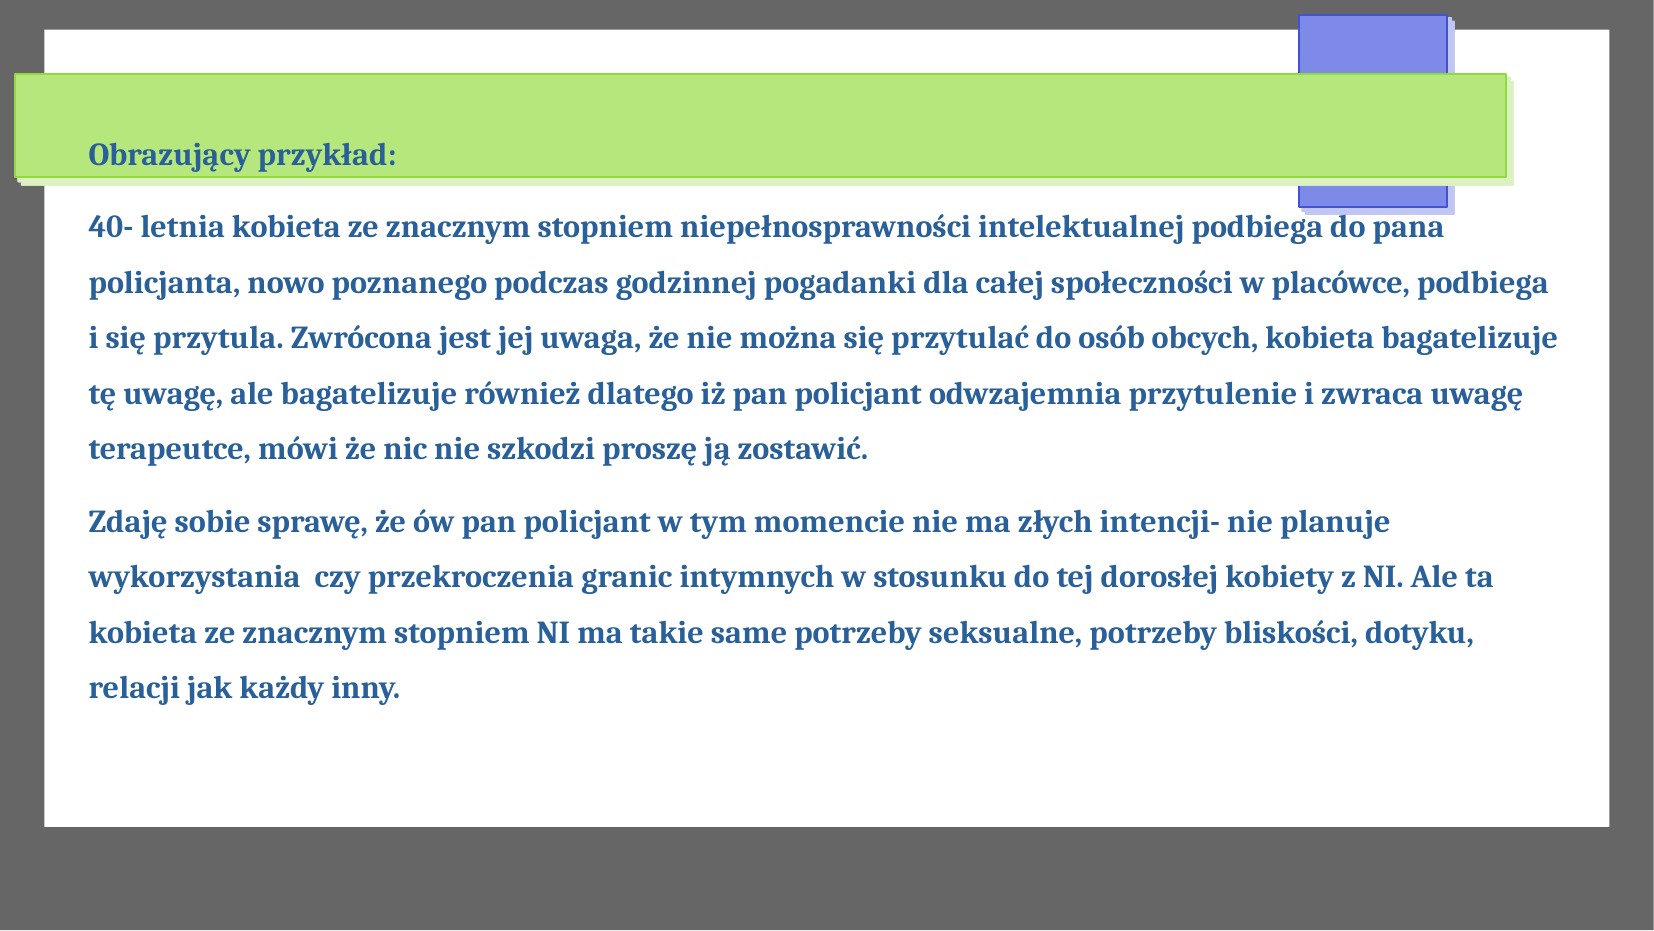

# Obrazujący przykład:
40- letnia kobieta ze znacznym stopniem niepełnosprawności intelektualnej podbiega do pana policjanta, nowo poznanego podczas godzinnej pogadanki dla całej społeczności w placówce, podbiega i się przytula. Zwrócona jest jej uwaga, że nie można się przytulać do osób obcych, kobieta bagatelizuje tę uwagę, ale bagatelizuje również dlatego iż pan policjant odwzajemnia przytulenie i zwraca uwagę terapeutce, mówi że nic nie szkodzi proszę ją zostawić.
Zdaję sobie sprawę, że ów pan policjant w tym momencie nie ma złych intencji- nie planuje wykorzystania czy przekroczenia granic intymnych w stosunku do tej dorosłej kobiety z NI. Ale ta kobieta ze znacznym stopniem NI ma takie same potrzeby seksualne, potrzeby bliskości, dotyku, relacji jak każdy inny.